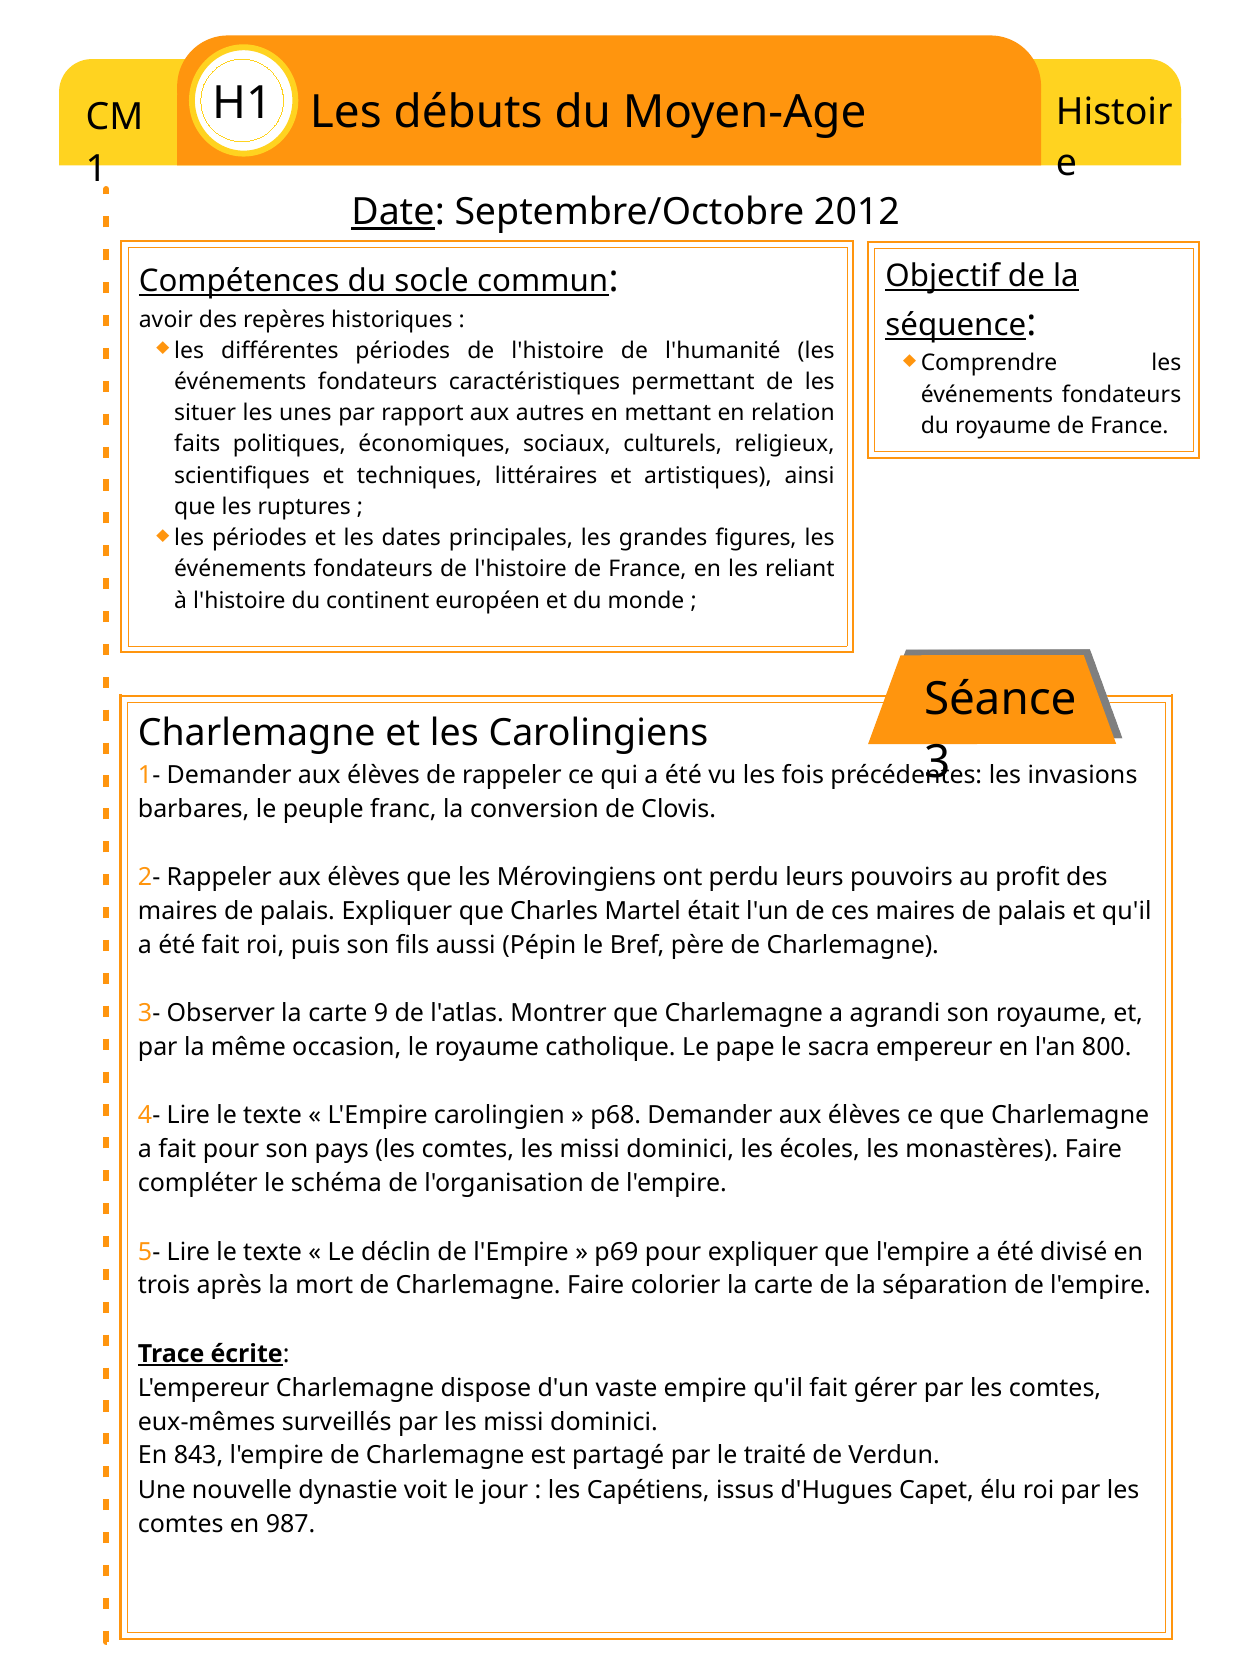

H1
Les débuts du Moyen-Age
Histoire
CM1
Date: Septembre/Octobre 2012
| Compétences du socle commun: avoir des repères historiques : les différentes périodes de l'histoire de l'humanité (les événements fondateurs caractéristiques permettant de les situer les unes par rapport aux autres en mettant en relation faits politiques, économiques, sociaux, culturels, religieux, scientifiques et techniques, littéraires et artistiques), ainsi que les ruptures ; les périodes et les dates principales, les grandes figures, les événements fondateurs de l'histoire de France, en les reliant à l'histoire du continent européen et du monde ; |
| --- |
| Objectif de la séquence: Comprendre les événements fondateurs du royaume de France. |
| --- |
Séance 3
| Charlemagne et les Carolingiens 1- Demander aux élèves de rappeler ce qui a été vu les fois précédentes: les invasions barbares, le peuple franc, la conversion de Clovis. 2- Rappeler aux élèves que les Mérovingiens ont perdu leurs pouvoirs au profit des maires de palais. Expliquer que Charles Martel était l'un de ces maires de palais et qu'il a été fait roi, puis son fils aussi (Pépin le Bref, père de Charlemagne). 3- Observer la carte 9 de l'atlas. Montrer que Charlemagne a agrandi son royaume, et, par la même occasion, le royaume catholique. Le pape le sacra empereur en l'an 800. 4- Lire le texte « L'Empire carolingien » p68. Demander aux élèves ce que Charlemagne a fait pour son pays (les comtes, les missi dominici, les écoles, les monastères). Faire compléter le schéma de l'organisation de l'empire. 5- Lire le texte « Le déclin de l'Empire » p69 pour expliquer que l'empire a été divisé en trois après la mort de Charlemagne. Faire colorier la carte de la séparation de l'empire. Trace écrite: L'empereur Charlemagne dispose d'un vaste empire qu'il fait gérer par les comtes, eux-mêmes surveillés par les missi dominici. En 843, l'empire de Charlemagne est partagé par le traité de Verdun. Une nouvelle dynastie voit le jour : les Capétiens, issus d'Hugues Capet, élu roi par les comtes en 987. |
| --- |